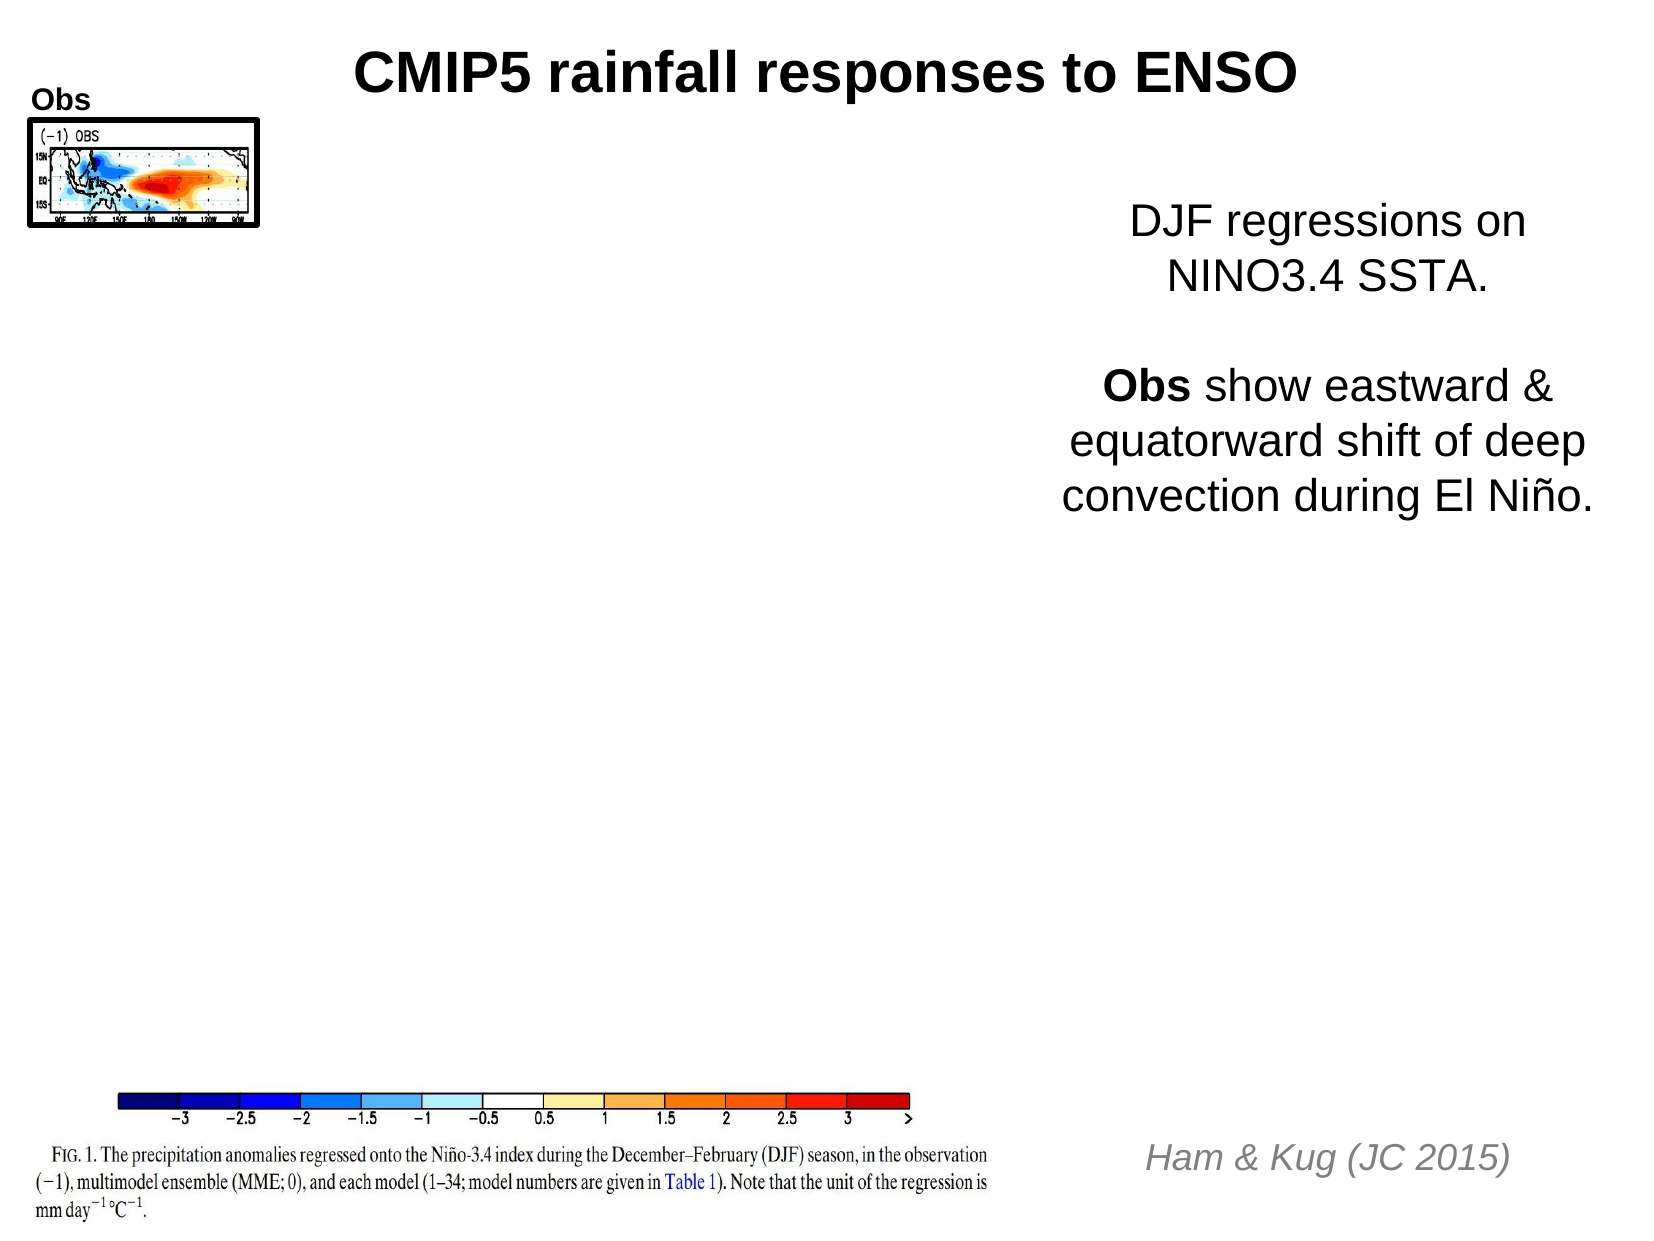

CMIP5 rainfall responses to ENSO
Obs
DJF regressions on
NINO3.4 SSTA.
Obs show eastward & equatorward shift of deep convection during El Niño.
Ham & Kug (JC 2015)